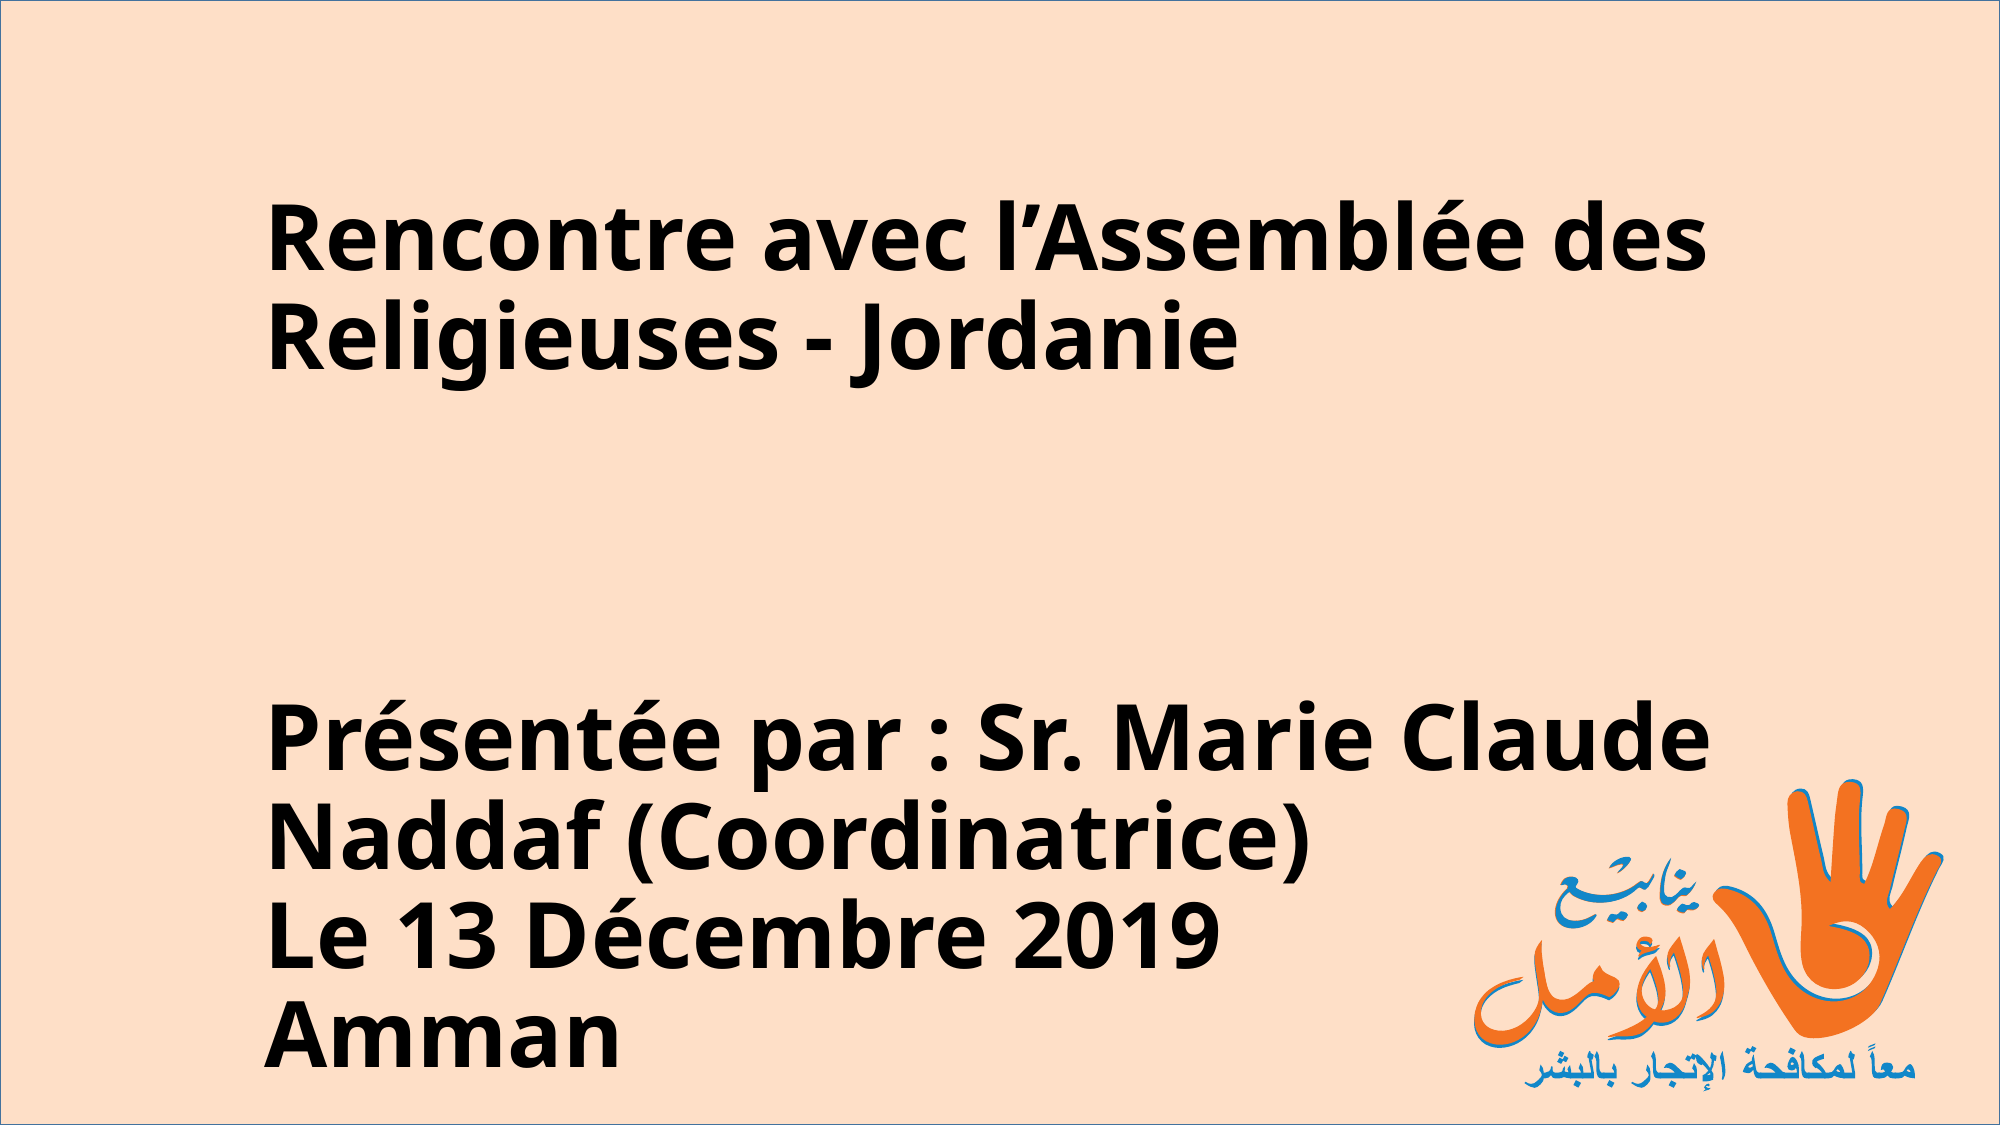

# Rencontre avec l’Assemblée des Religieuses - Jordanie
Présentée par : Sr. Marie Claude Naddaf (Coordinatrice)
Le 13 Décembre 2019
Amman